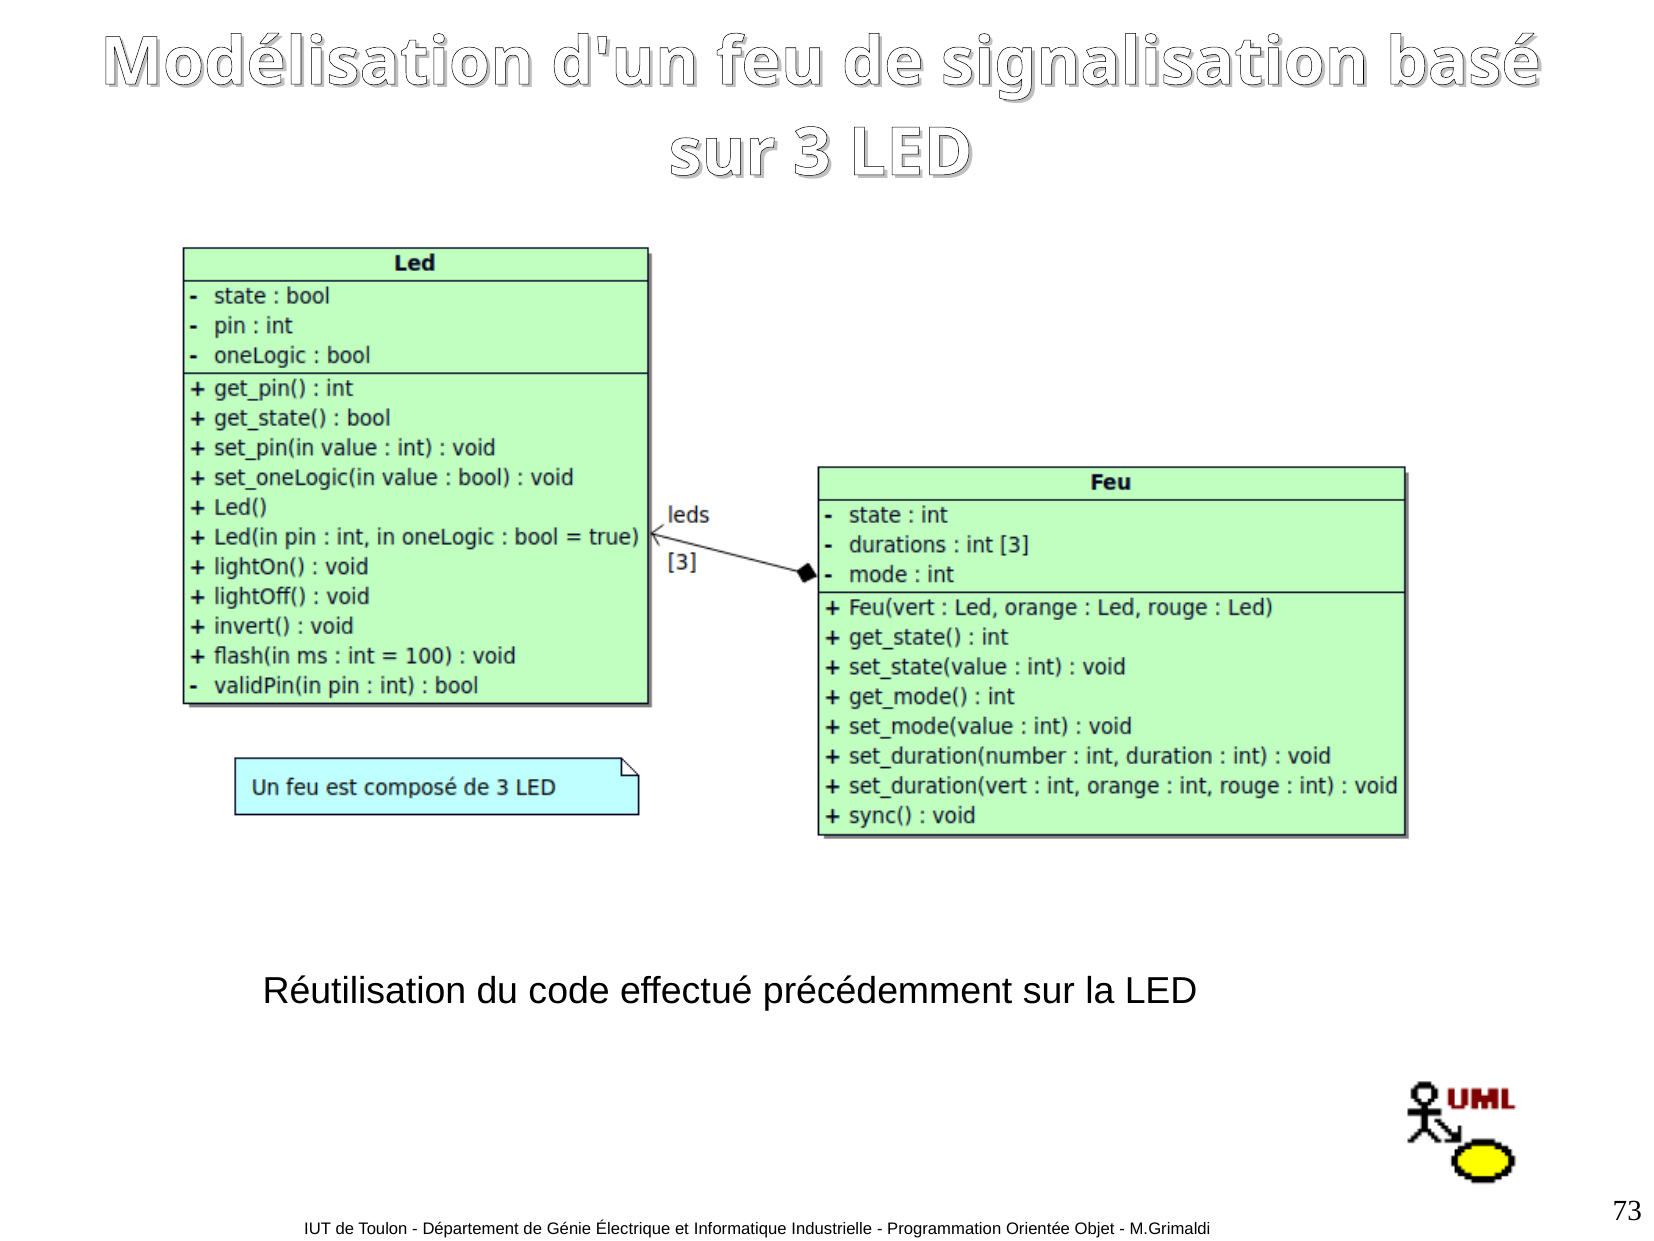

# Modélisation d'un feu de signalisation basé sur 3 LED
Réutilisation du code effectué précédemment sur la LED